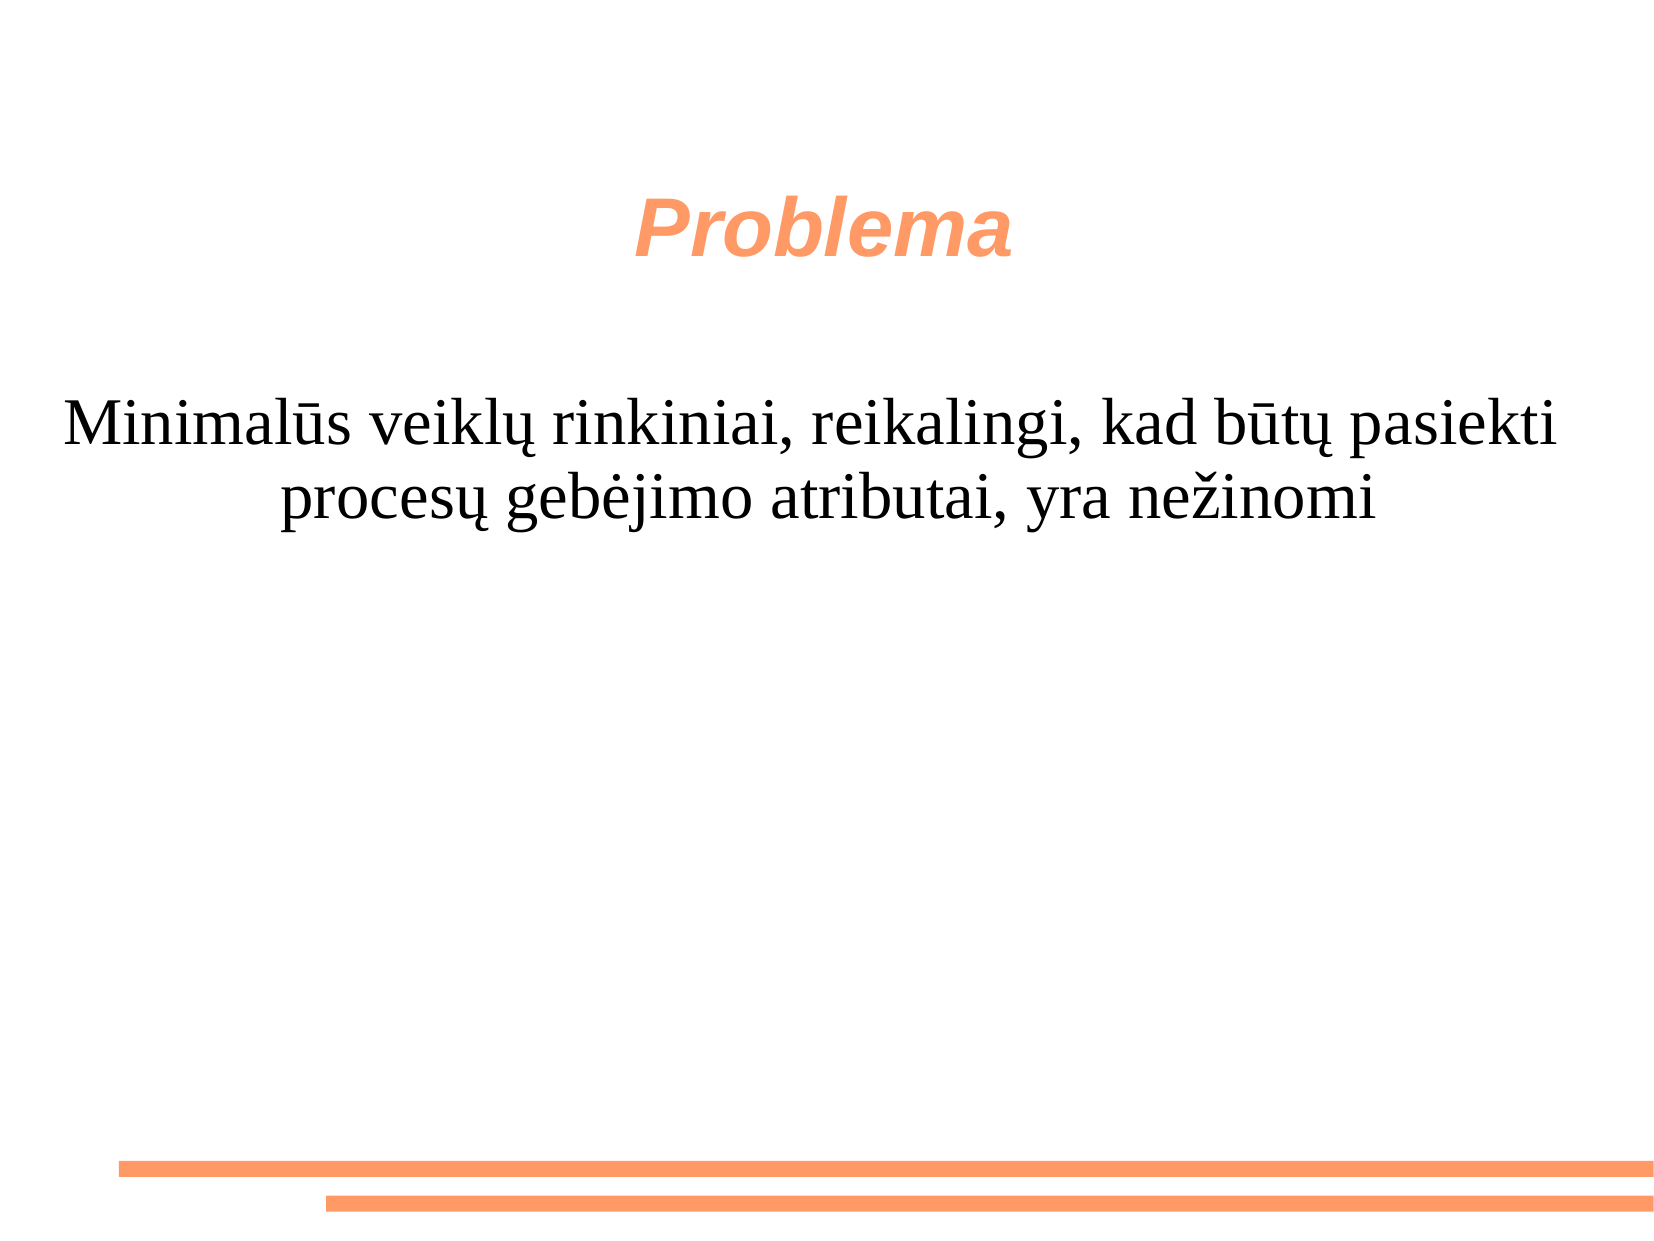

# Problema
Minimalūs veiklų rinkiniai, reikalingi, kad būtų pasiekti procesų gebėjimo atributai, yra nežinomi